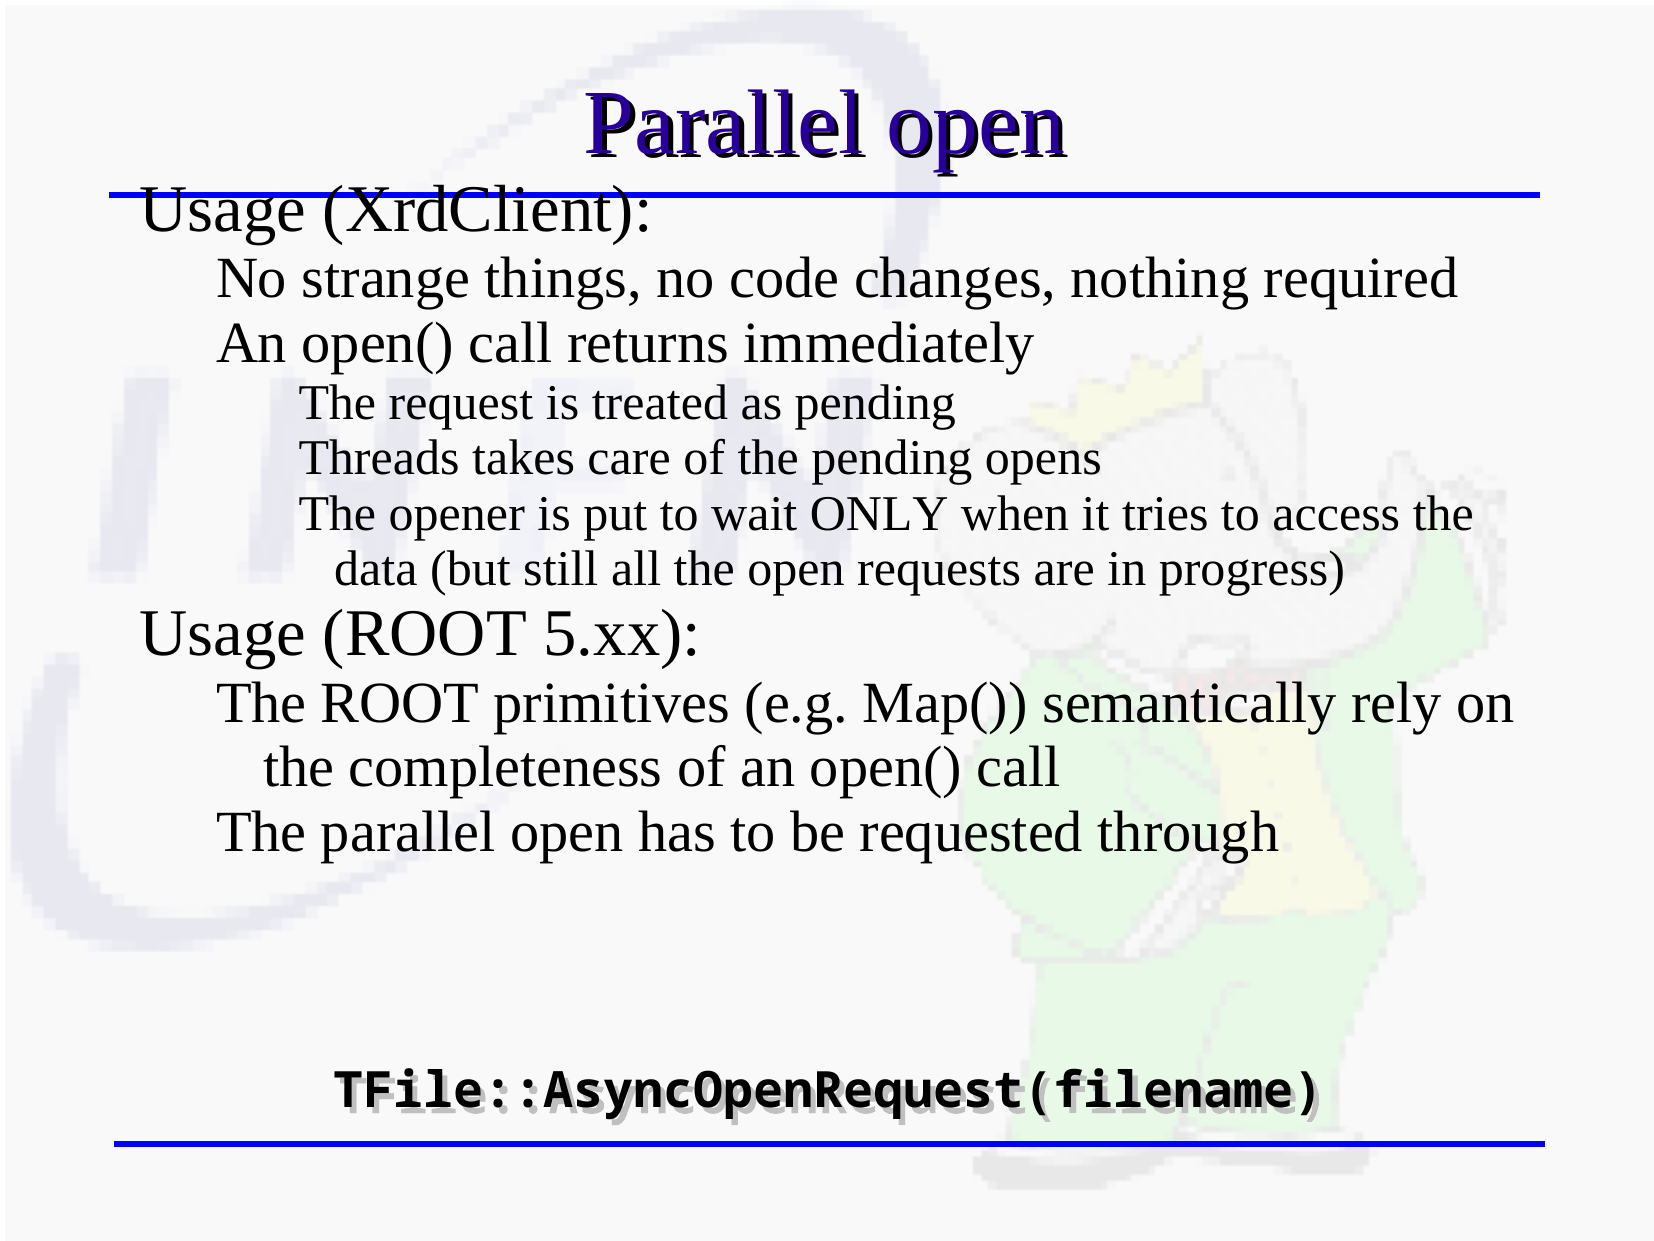

# Parallel open
Usage (XrdClient):
No strange things, no code changes, nothing required
An open() call returns immediately
The request is treated as pending
Threads takes care of the pending opens
The opener is put to wait ONLY when it tries to access the data (but still all the open requests are in progress)
Usage (ROOT 5.xx):
The ROOT primitives (e.g. Map()) semantically rely on the completeness of an open() call
The parallel open has to be requested through
TFile::AsyncOpenRequest(filename)